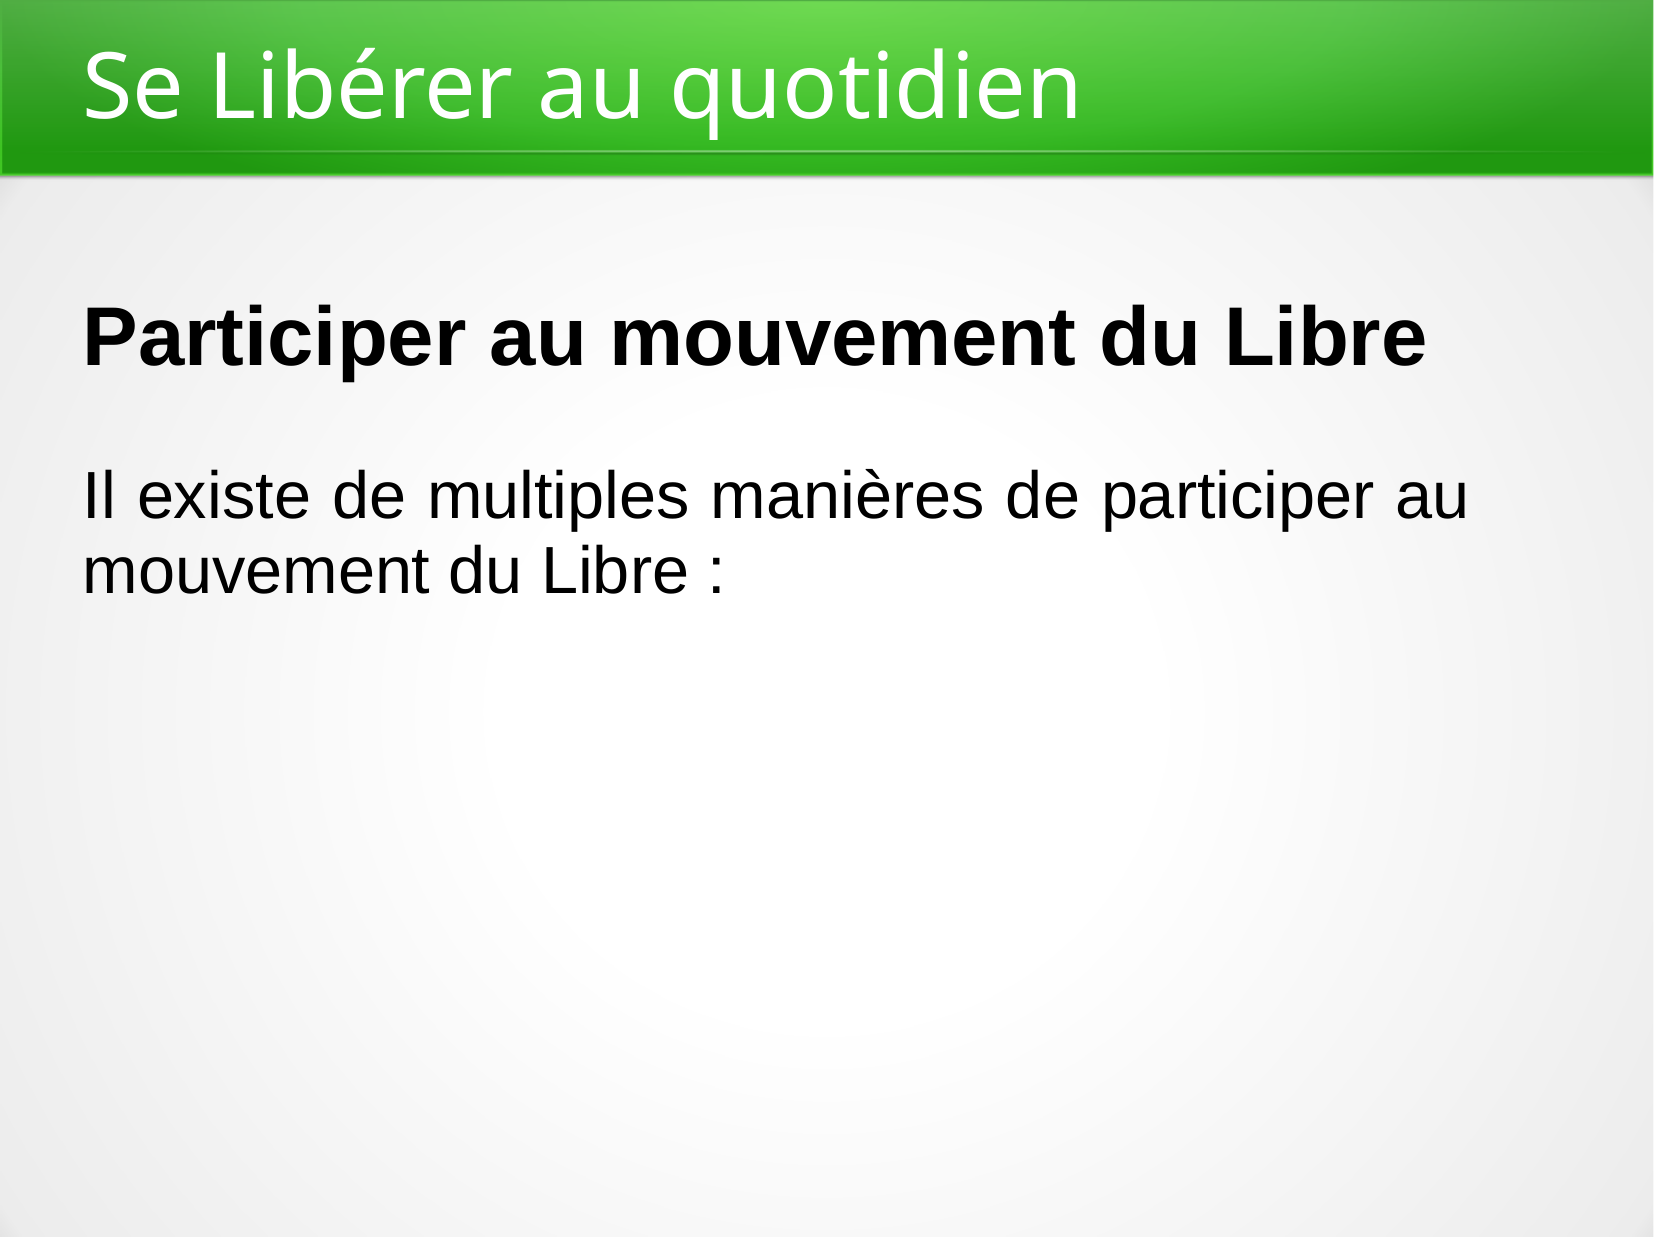

# Se Libérer au quotidien
Participer au mouvement du Libre
Il existe de multiples manières de participer au mouvement du Libre :